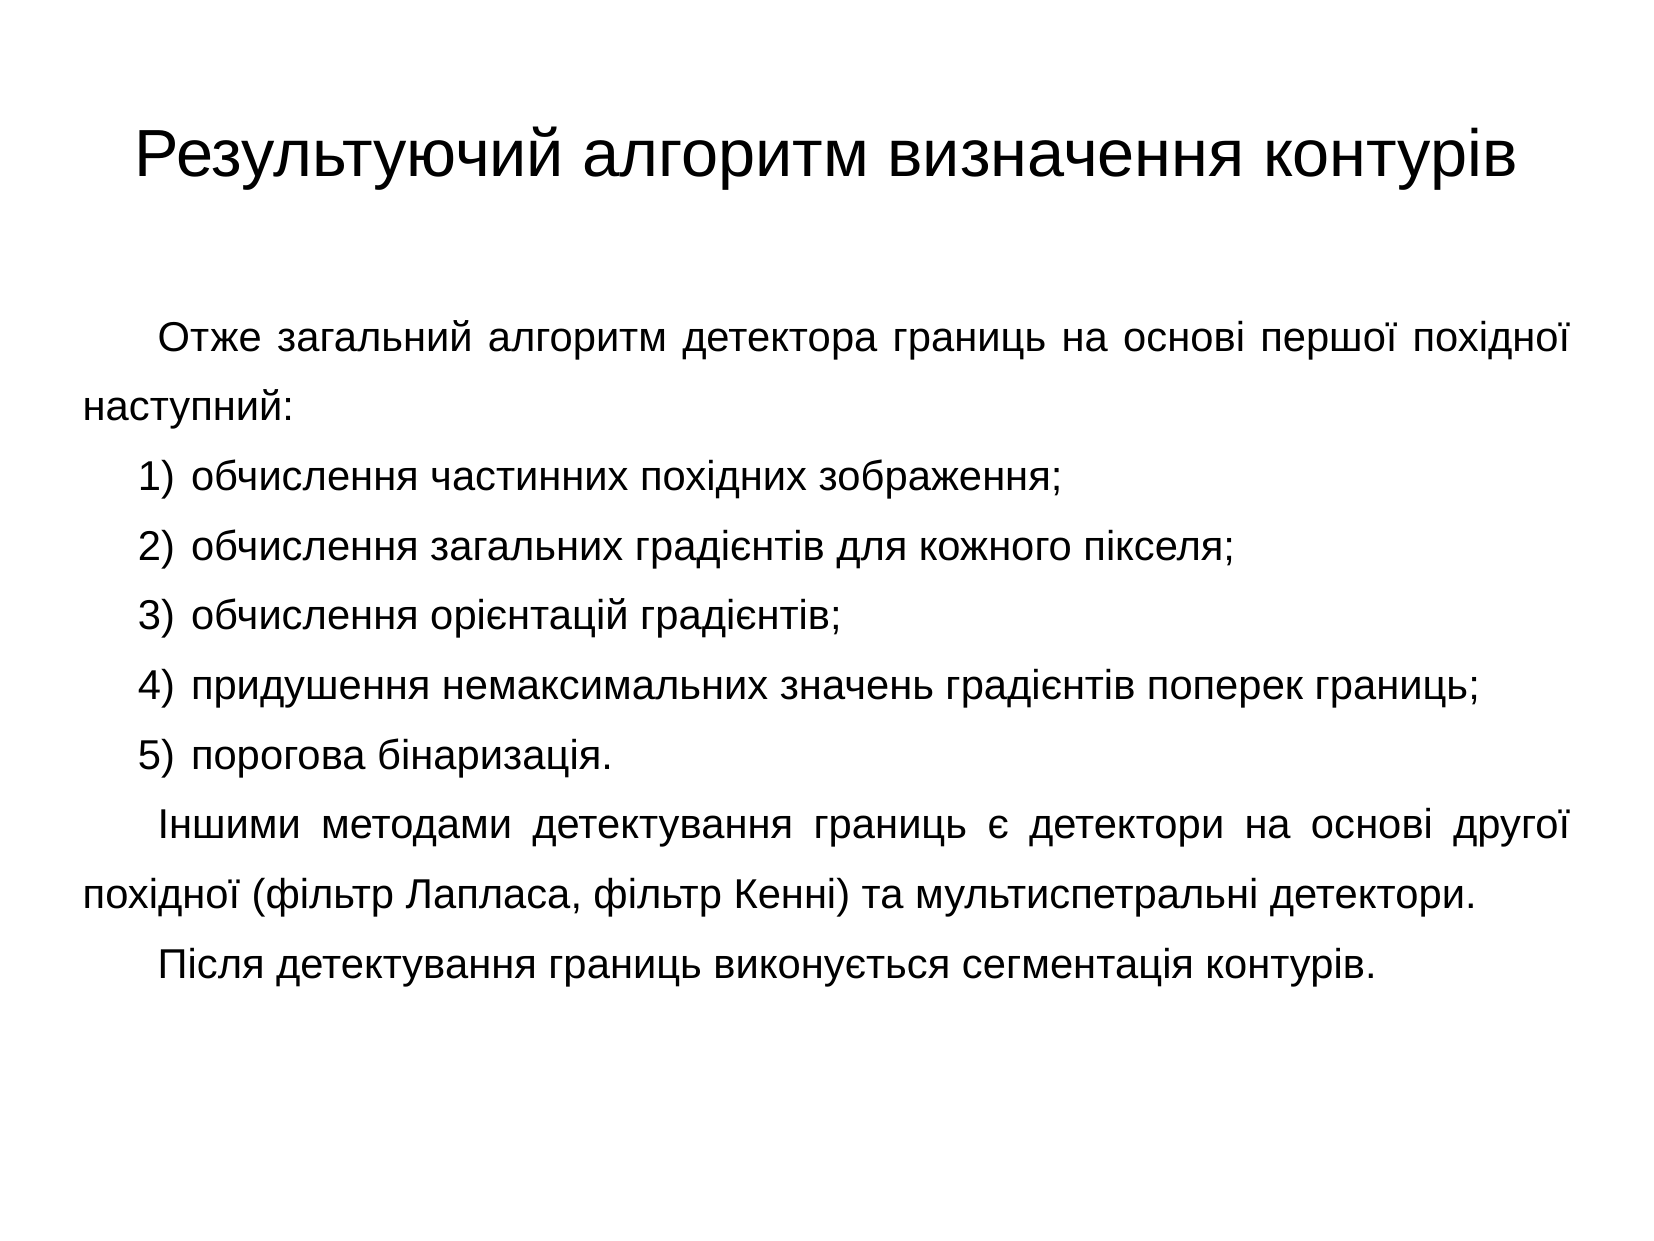

# Результуючий алгоритм визначення контурів
Отже загальний алгоритм детектора границь на основі першої похідної наступний:
обчислення частинних похідних зображення;
обчислення загальних градієнтів для кожного пікселя;
обчислення орієнтацій градієнтів;
придушення немаксимальних значень градієнтів поперек границь;
порогова бінаризація.
Іншими методами детектування границь є детектори на основі другої похідної (фільтр Лапласа, фільтр Кенні) та мультиспетральні детектори.
Після детектування границь виконується сегментація контурів.